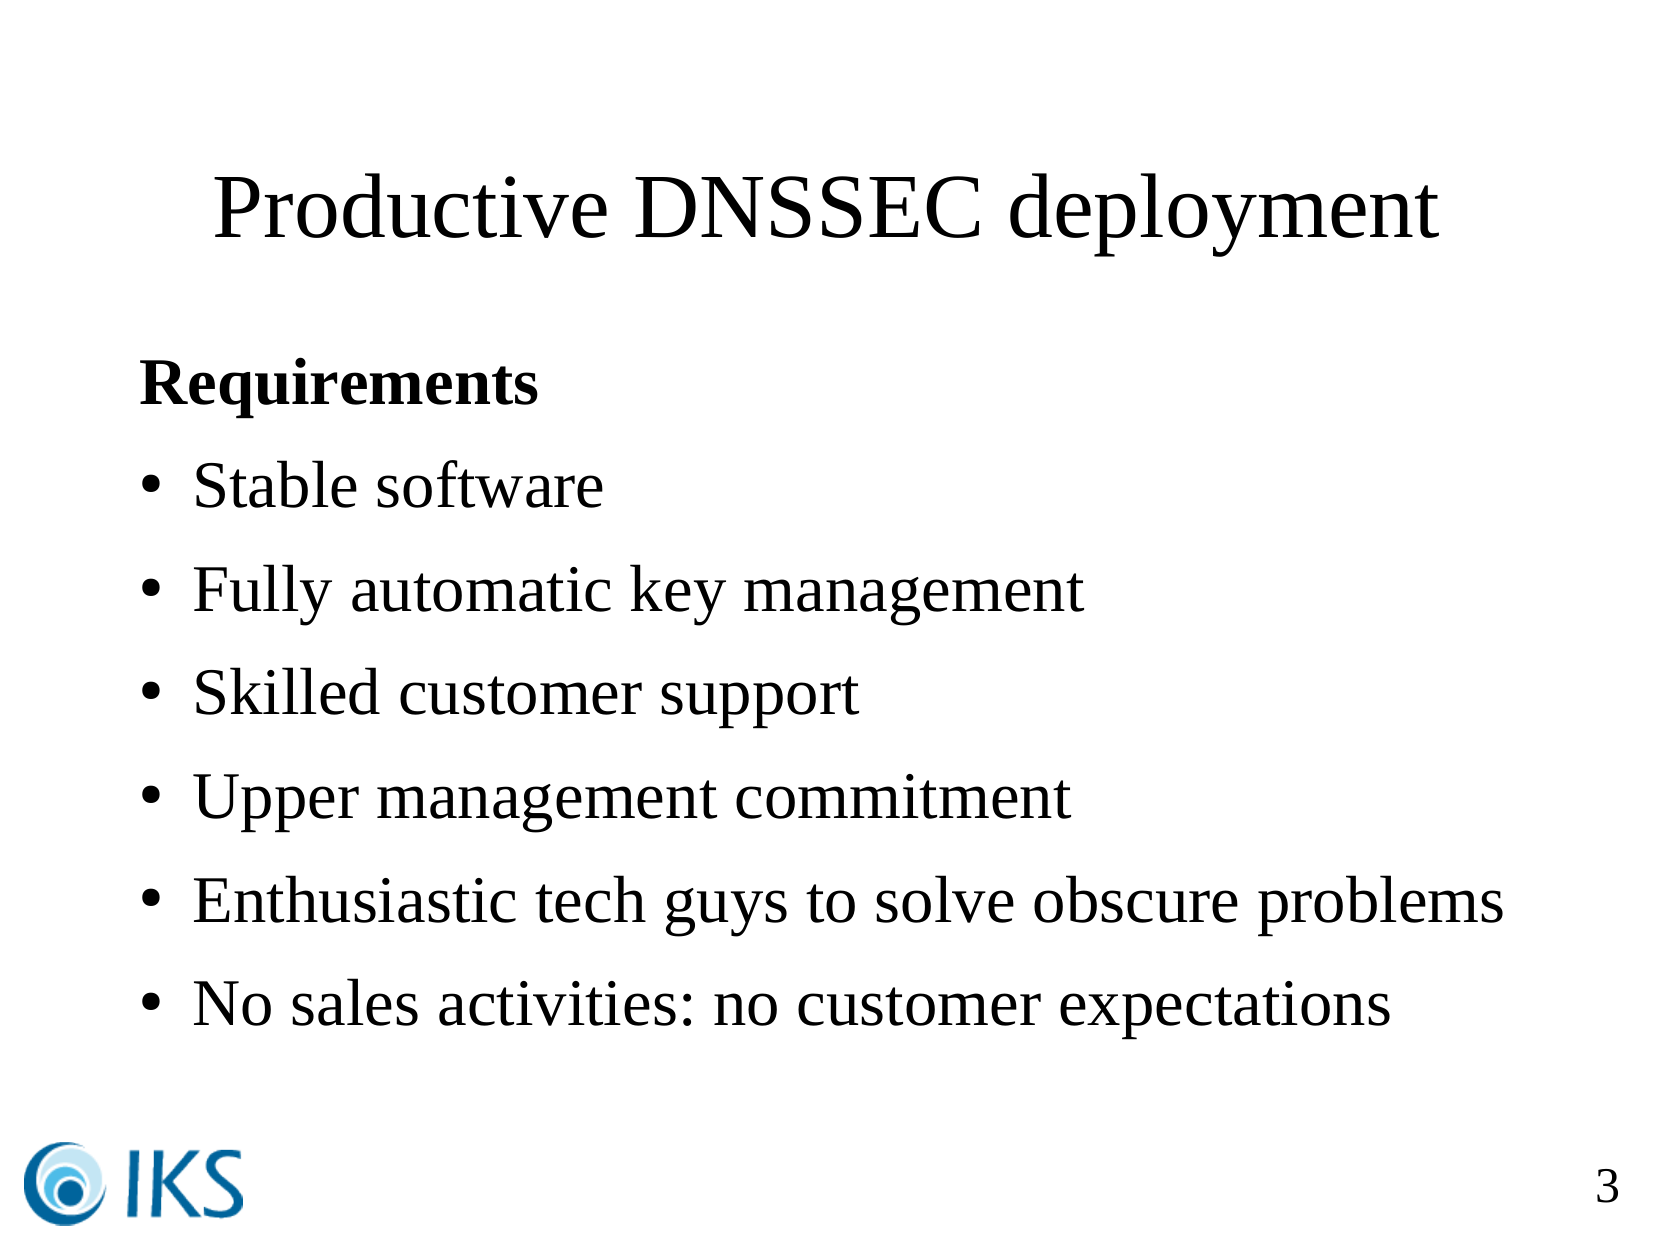

# Productive DNSSEC deployment
Requirements
Stable software
Fully automatic key management
Skilled customer support
Upper management commitment
Enthusiastic tech guys to solve obscure problems
No sales activities: no customer expectations